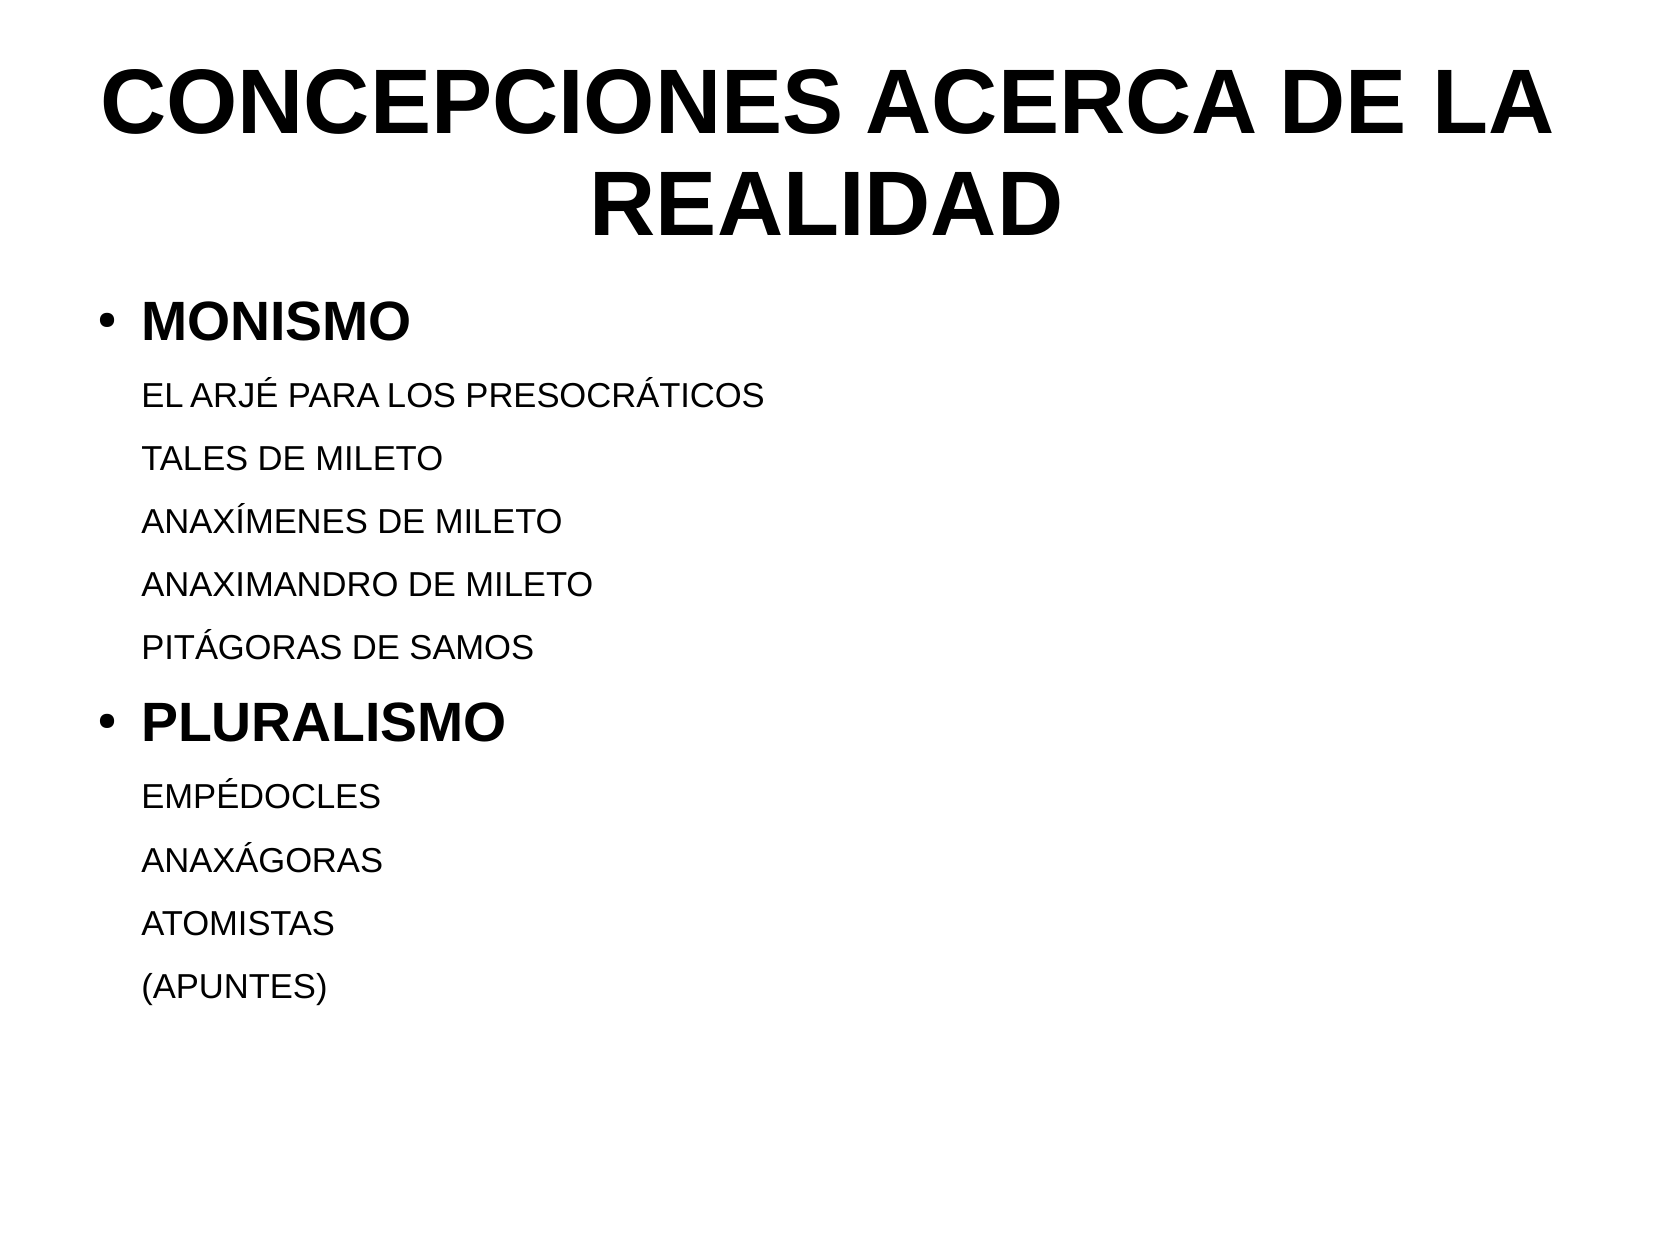

# CONCEPCIONES ACERCA DE LA REALIDAD
MONISMO
EL ARJÉ PARA LOS PRESOCRÁTICOS
TALES DE MILETO
ANAXÍMENES DE MILETO
ANAXIMANDRO DE MILETO
PITÁGORAS DE SAMOS
PLURALISMO
EMPÉDOCLES
ANAXÁGORAS
ATOMISTAS
(APUNTES)